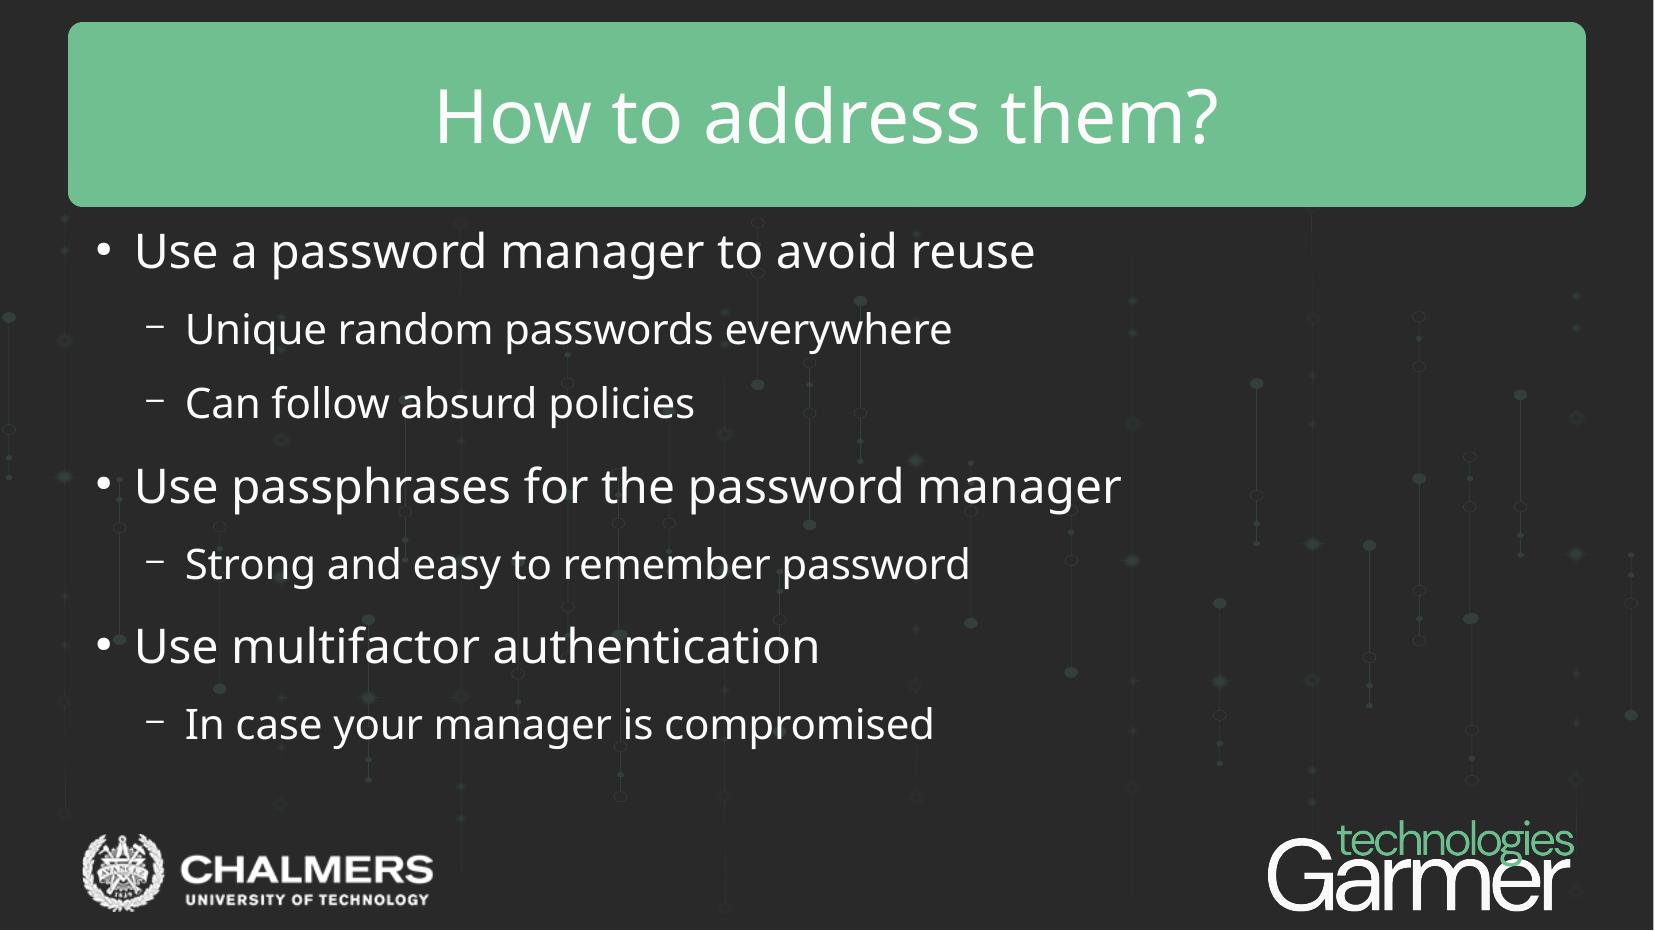

# How to address them?
Use a password manager to avoid reuse
Unique random passwords everywhere
Can follow absurd policies
Use passphrases for the password manager
Strong and easy to remember password
Use multifactor authentication
In case your manager is compromised